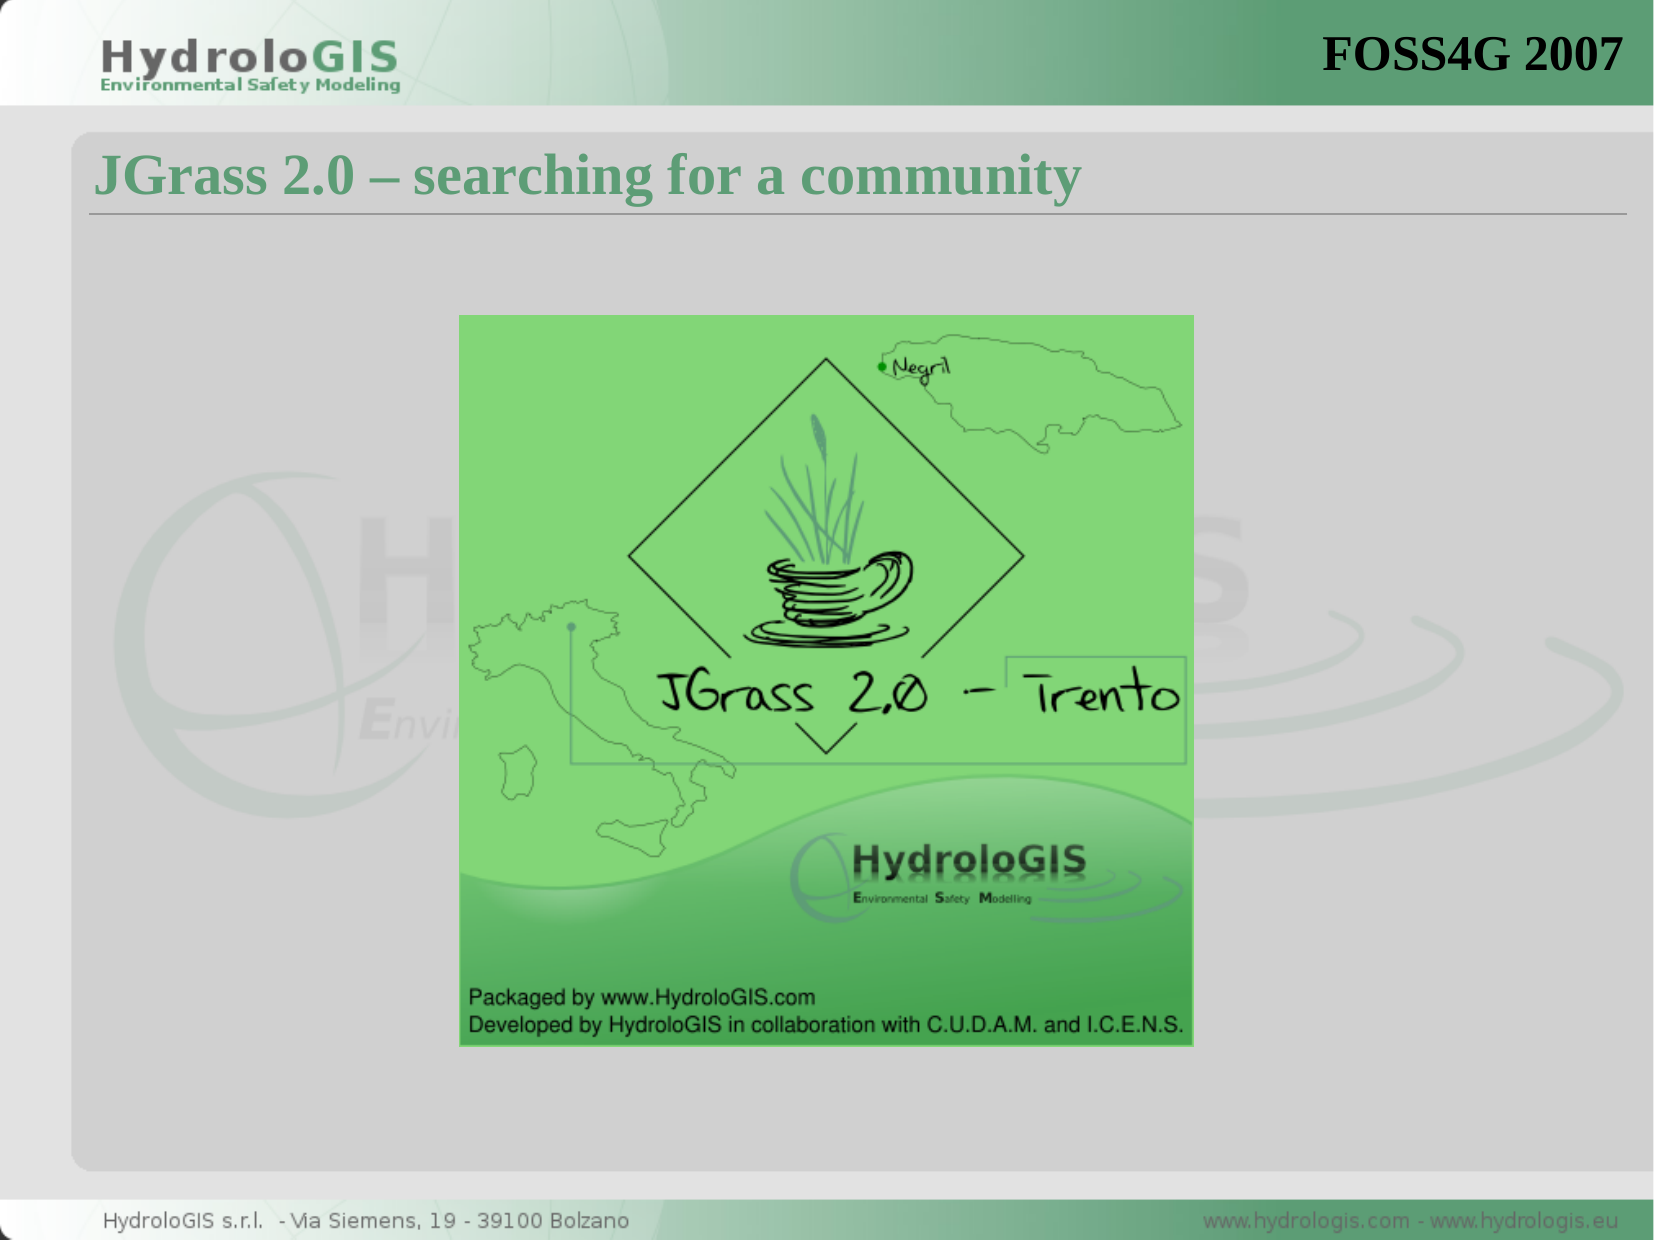

# JGrass 2.0 – searching for a community